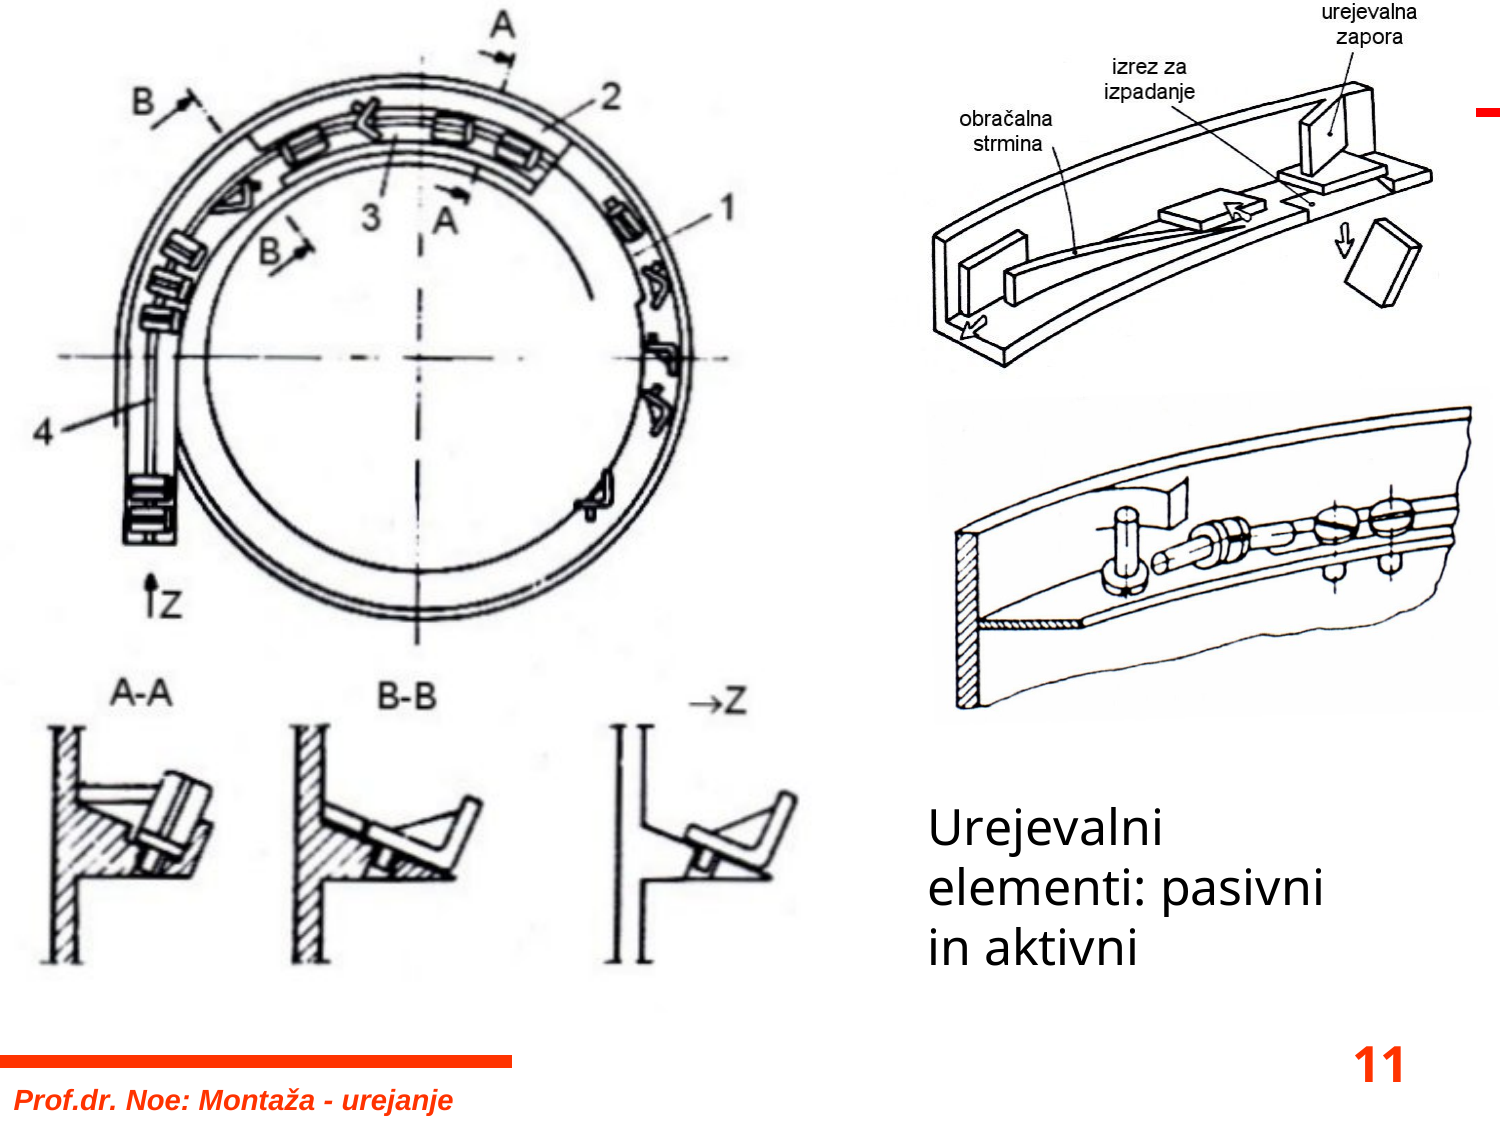

Urejanje pohištvenega nosilca
Urejevalni elementi: pasivni in aktivni